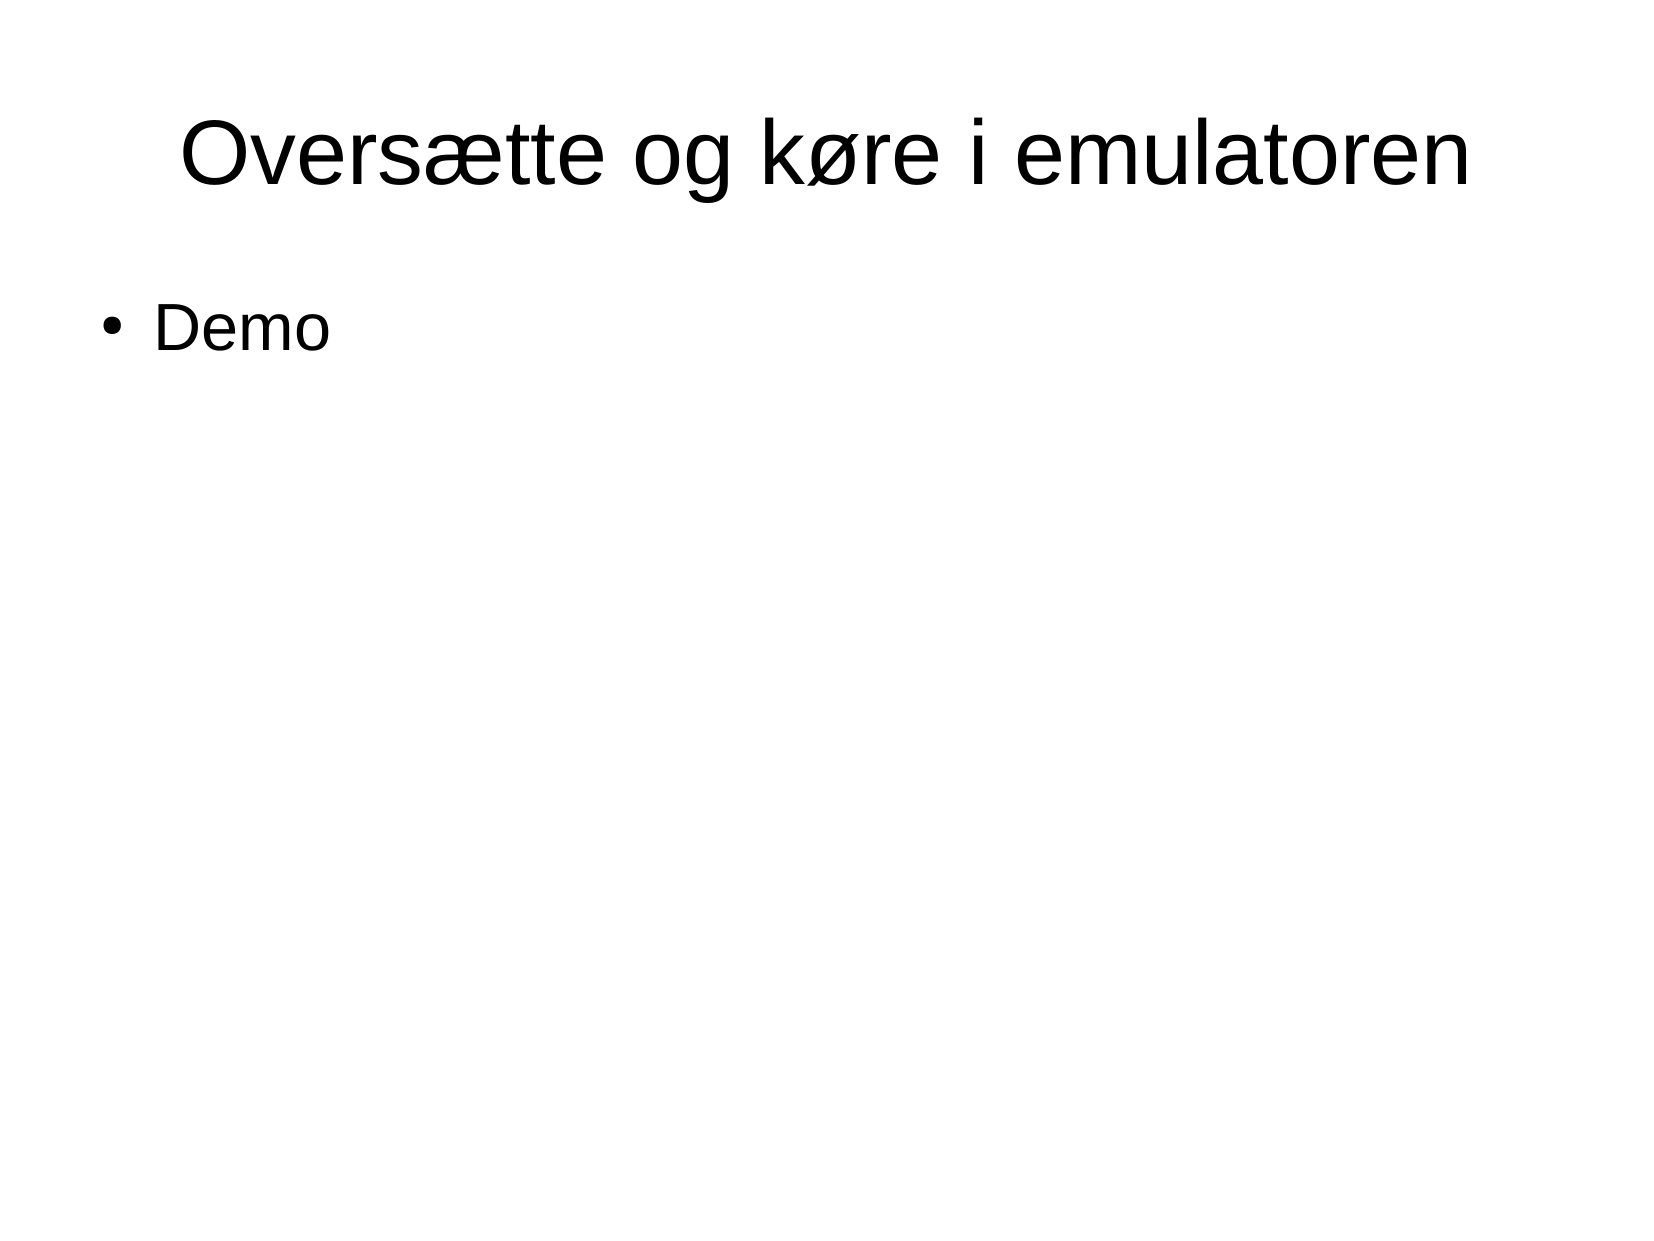

# Oversætte og køre i emulatoren
Demo